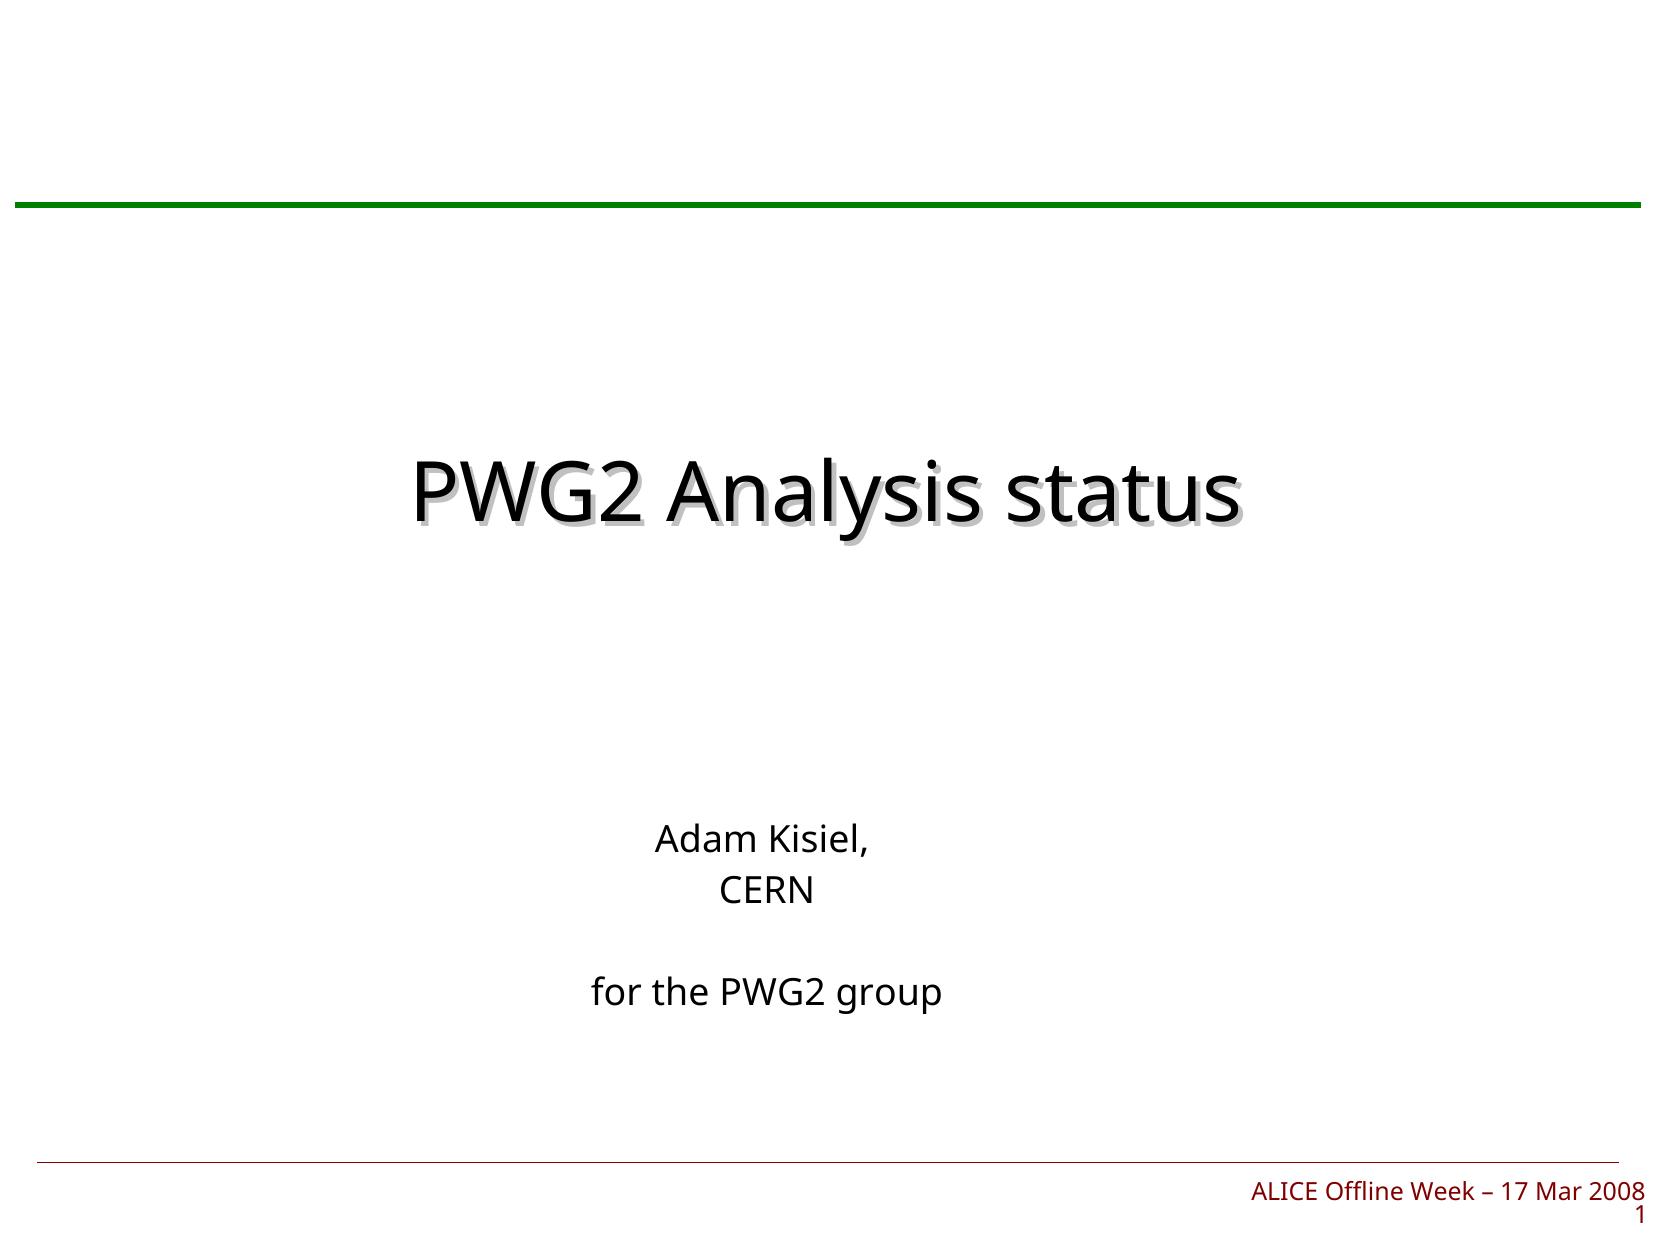

# PWG2 Analysis status
Adam Kisiel,
CERN
for the PWG2 group